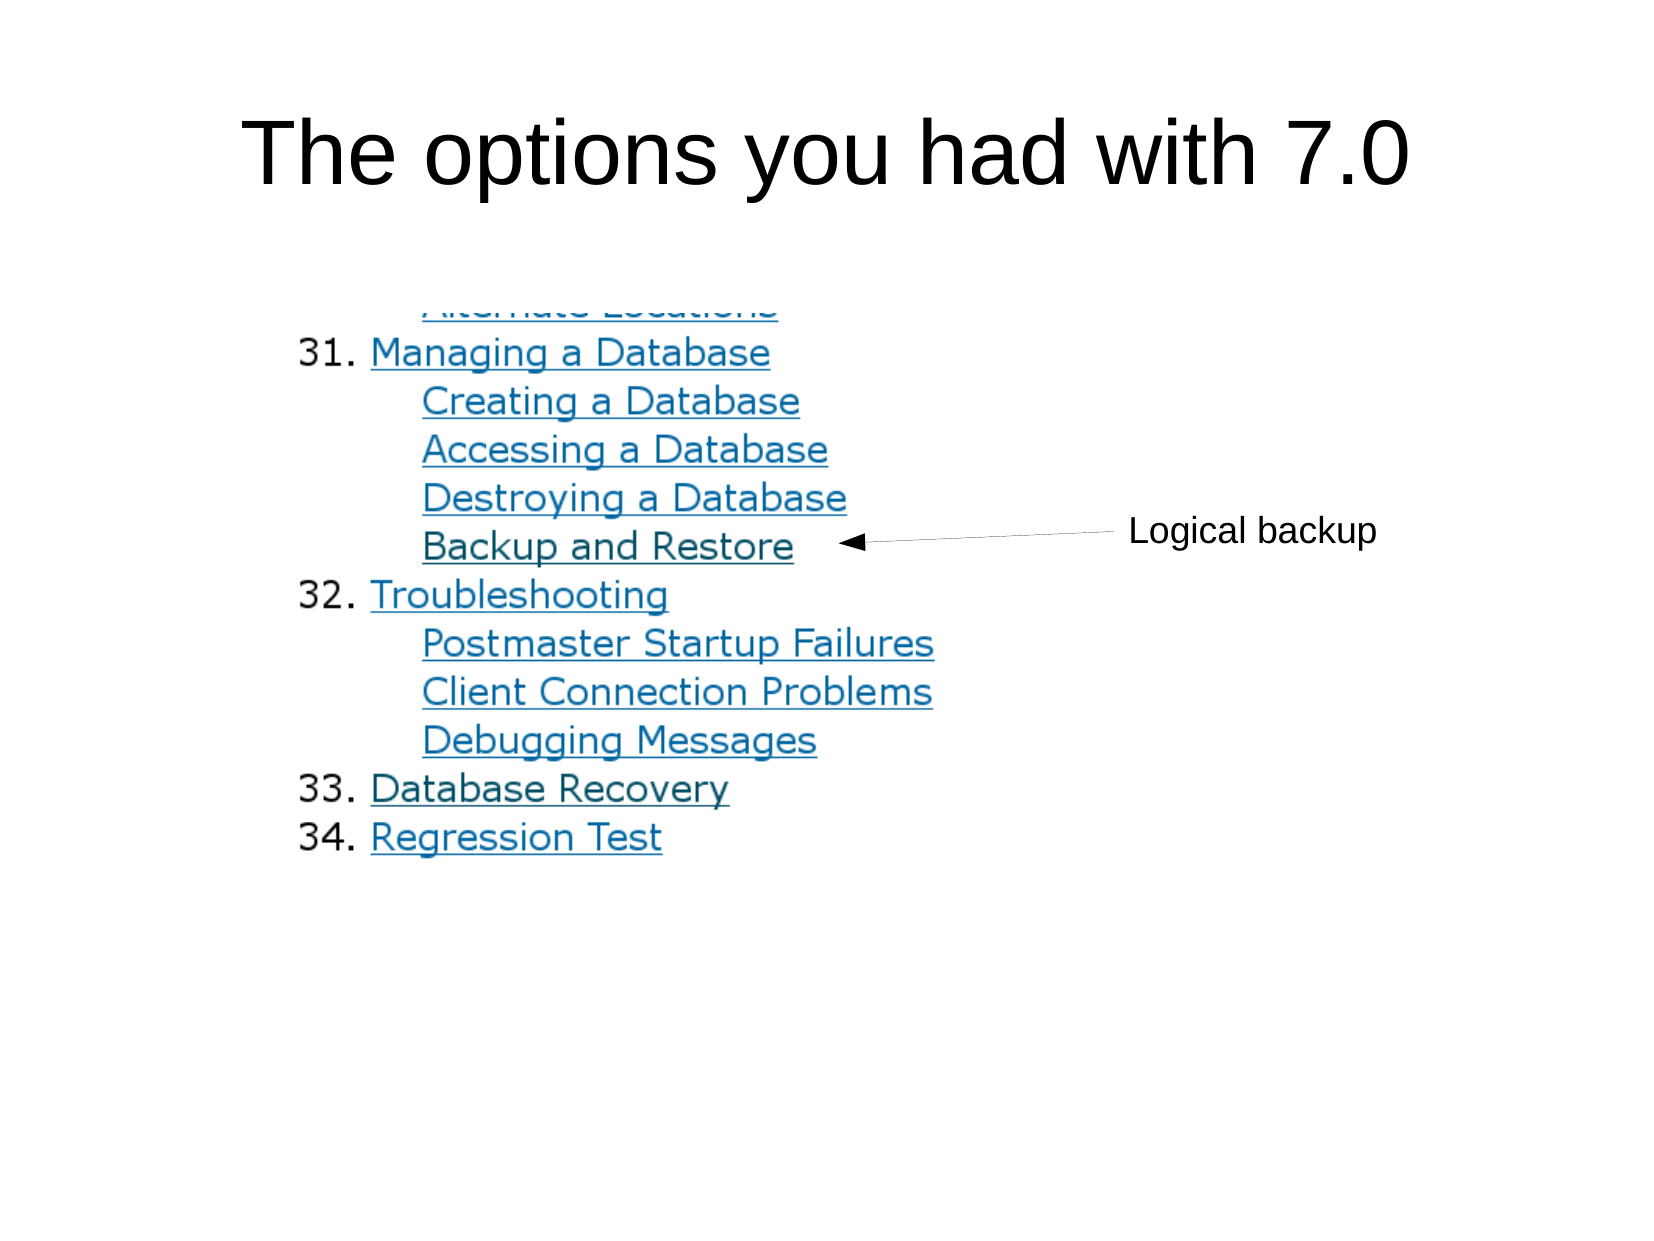

# The options you had with 7.0
Logical backup